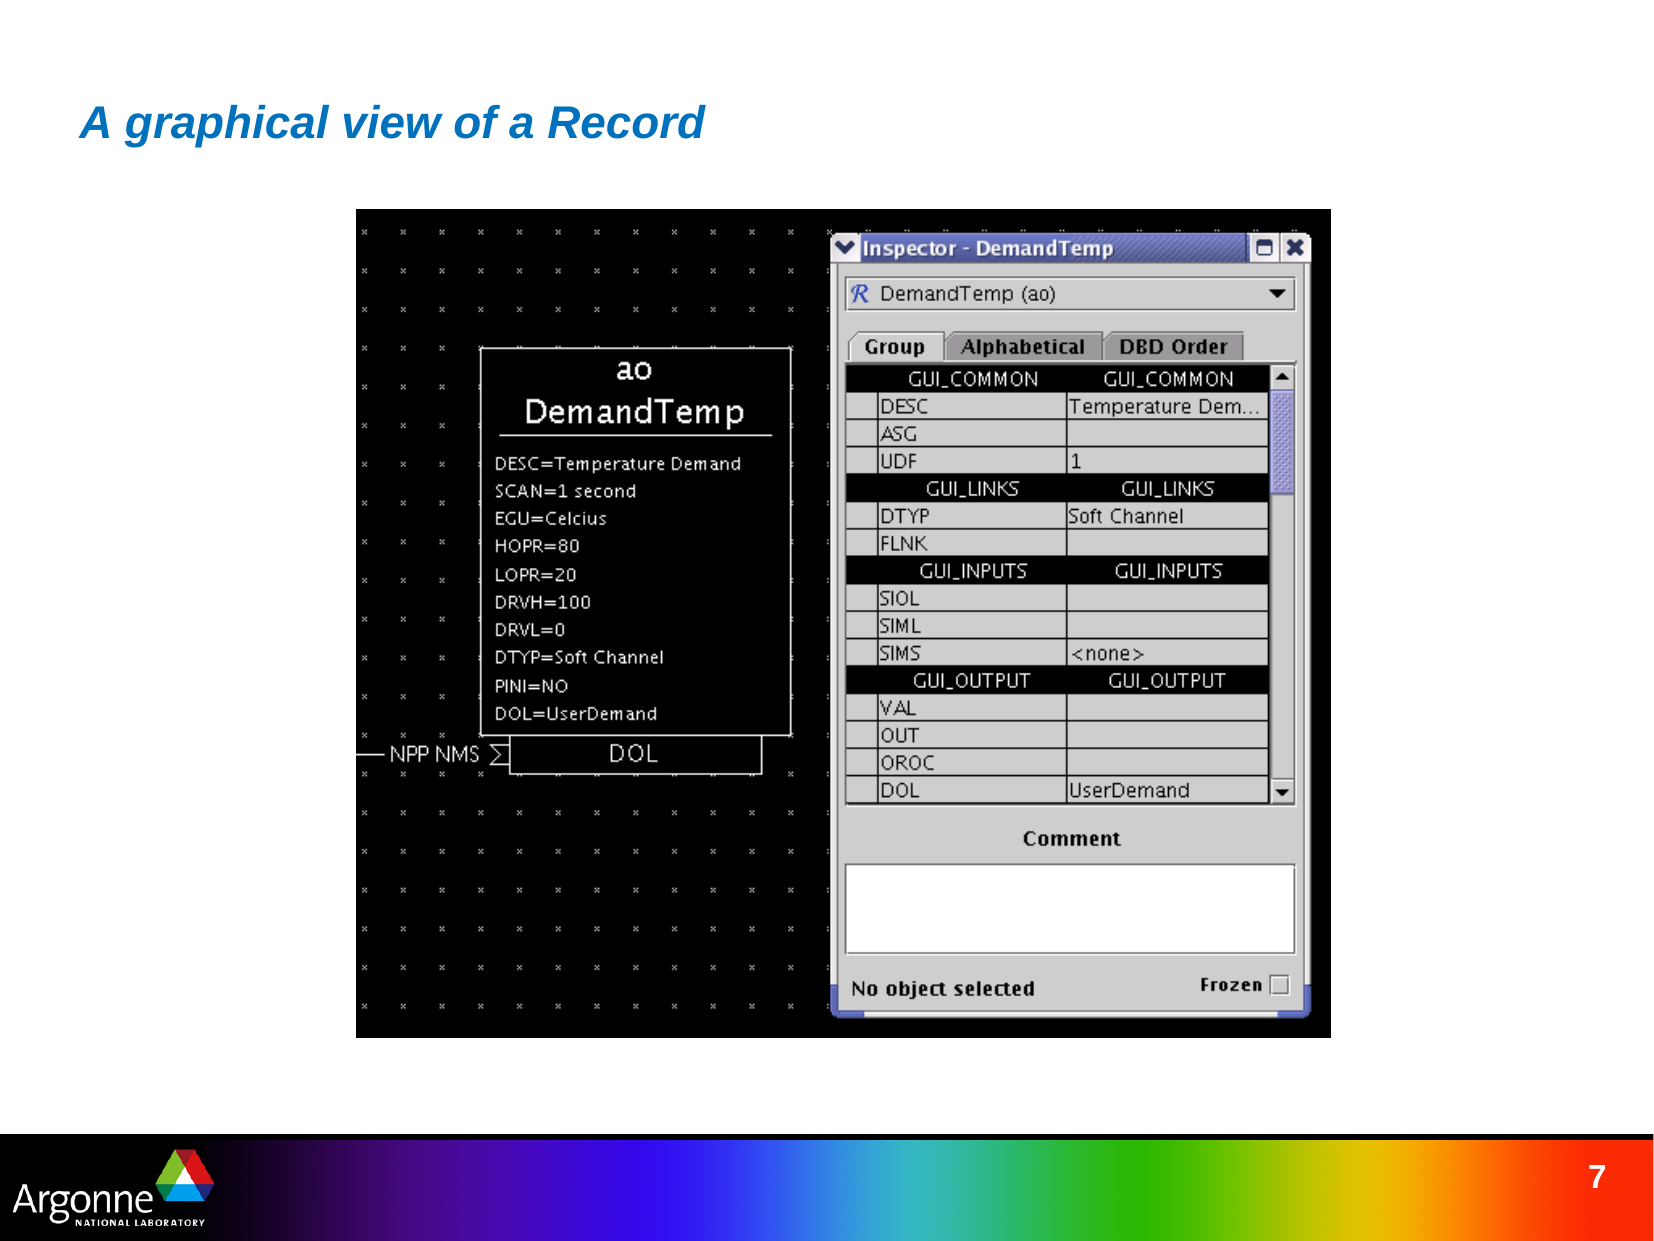

# A graphical view of a Record
7